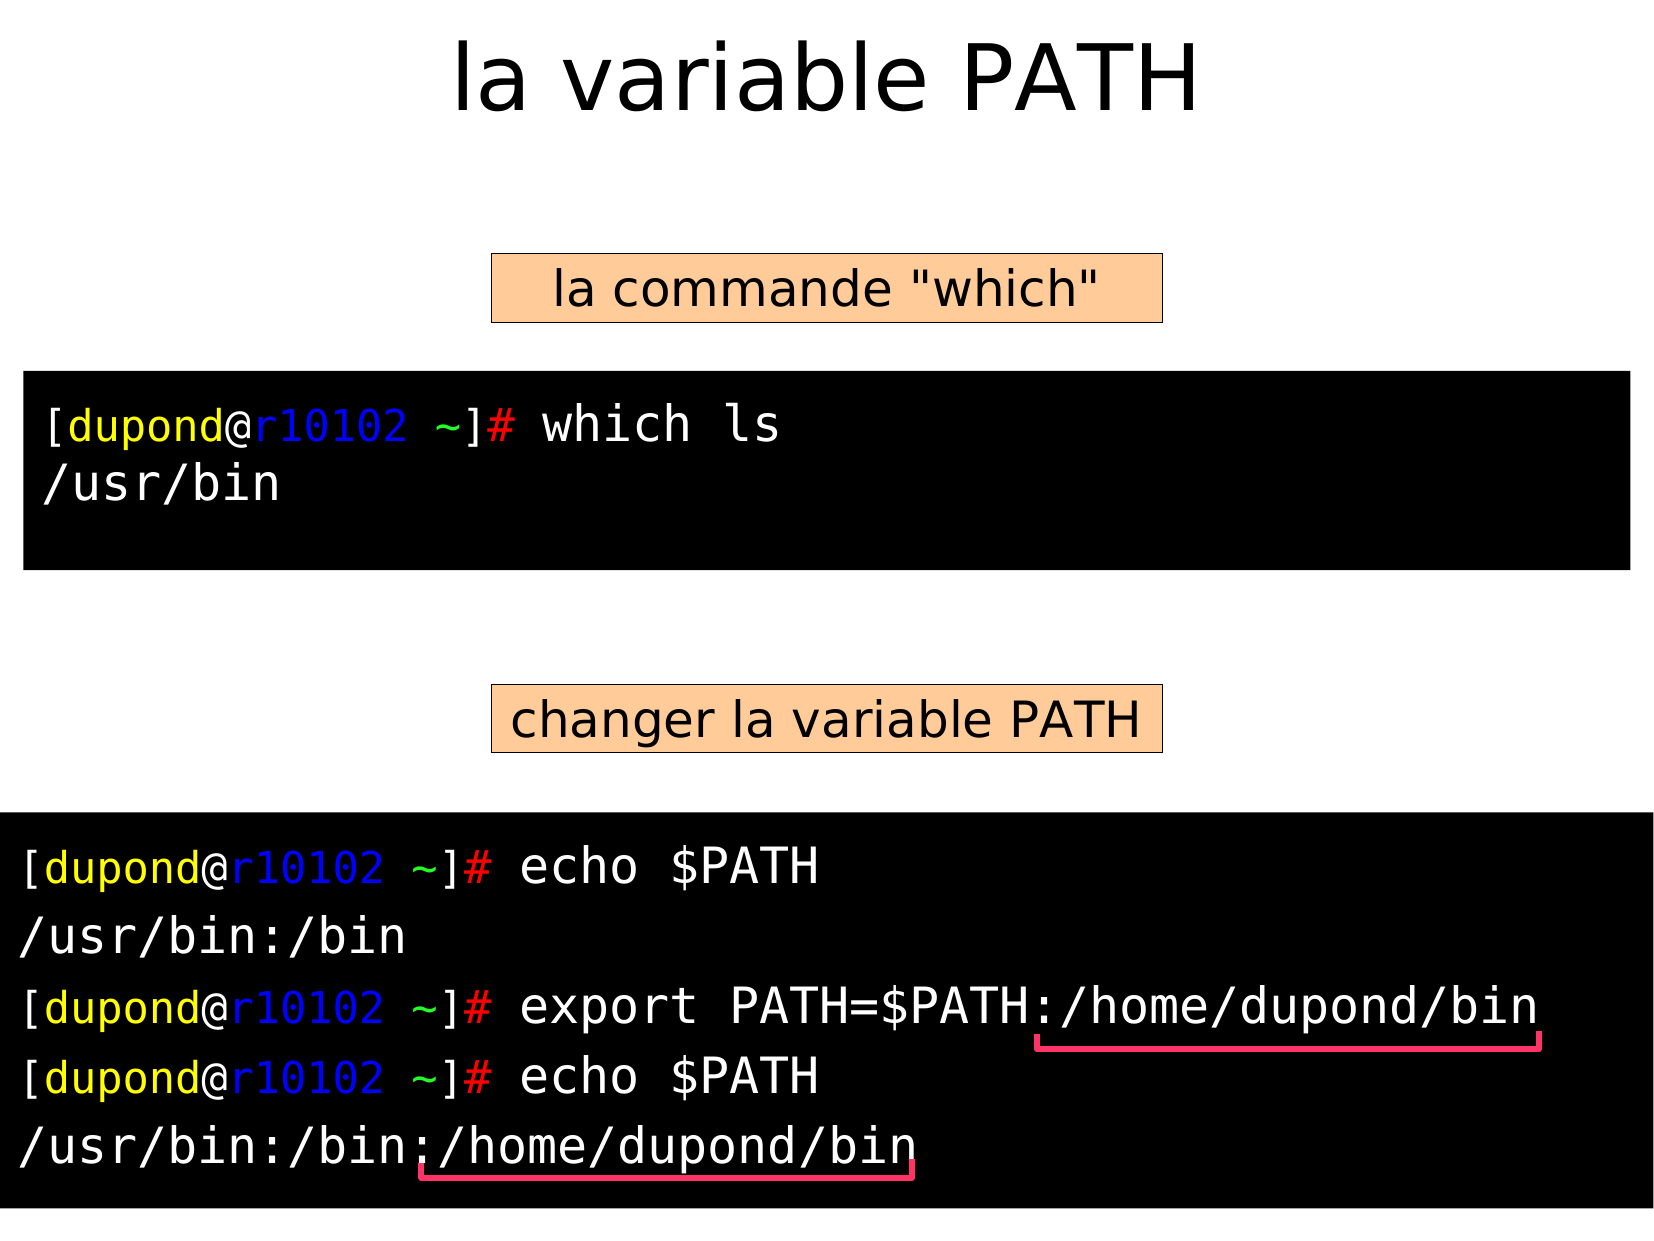

# la variable PATH
la commande "which"
[dupond@r10102 ~]# which ls
/usr/bin
changer la variable PATH
[dupond@r10102 ~]# echo $PATH
/usr/bin:/bin
[dupond@r10102 ~]# export PATH=$PATH:/home/dupond/bin
[dupond@r10102 ~]# echo $PATH
/usr/bin:/bin:/home/dupond/bin